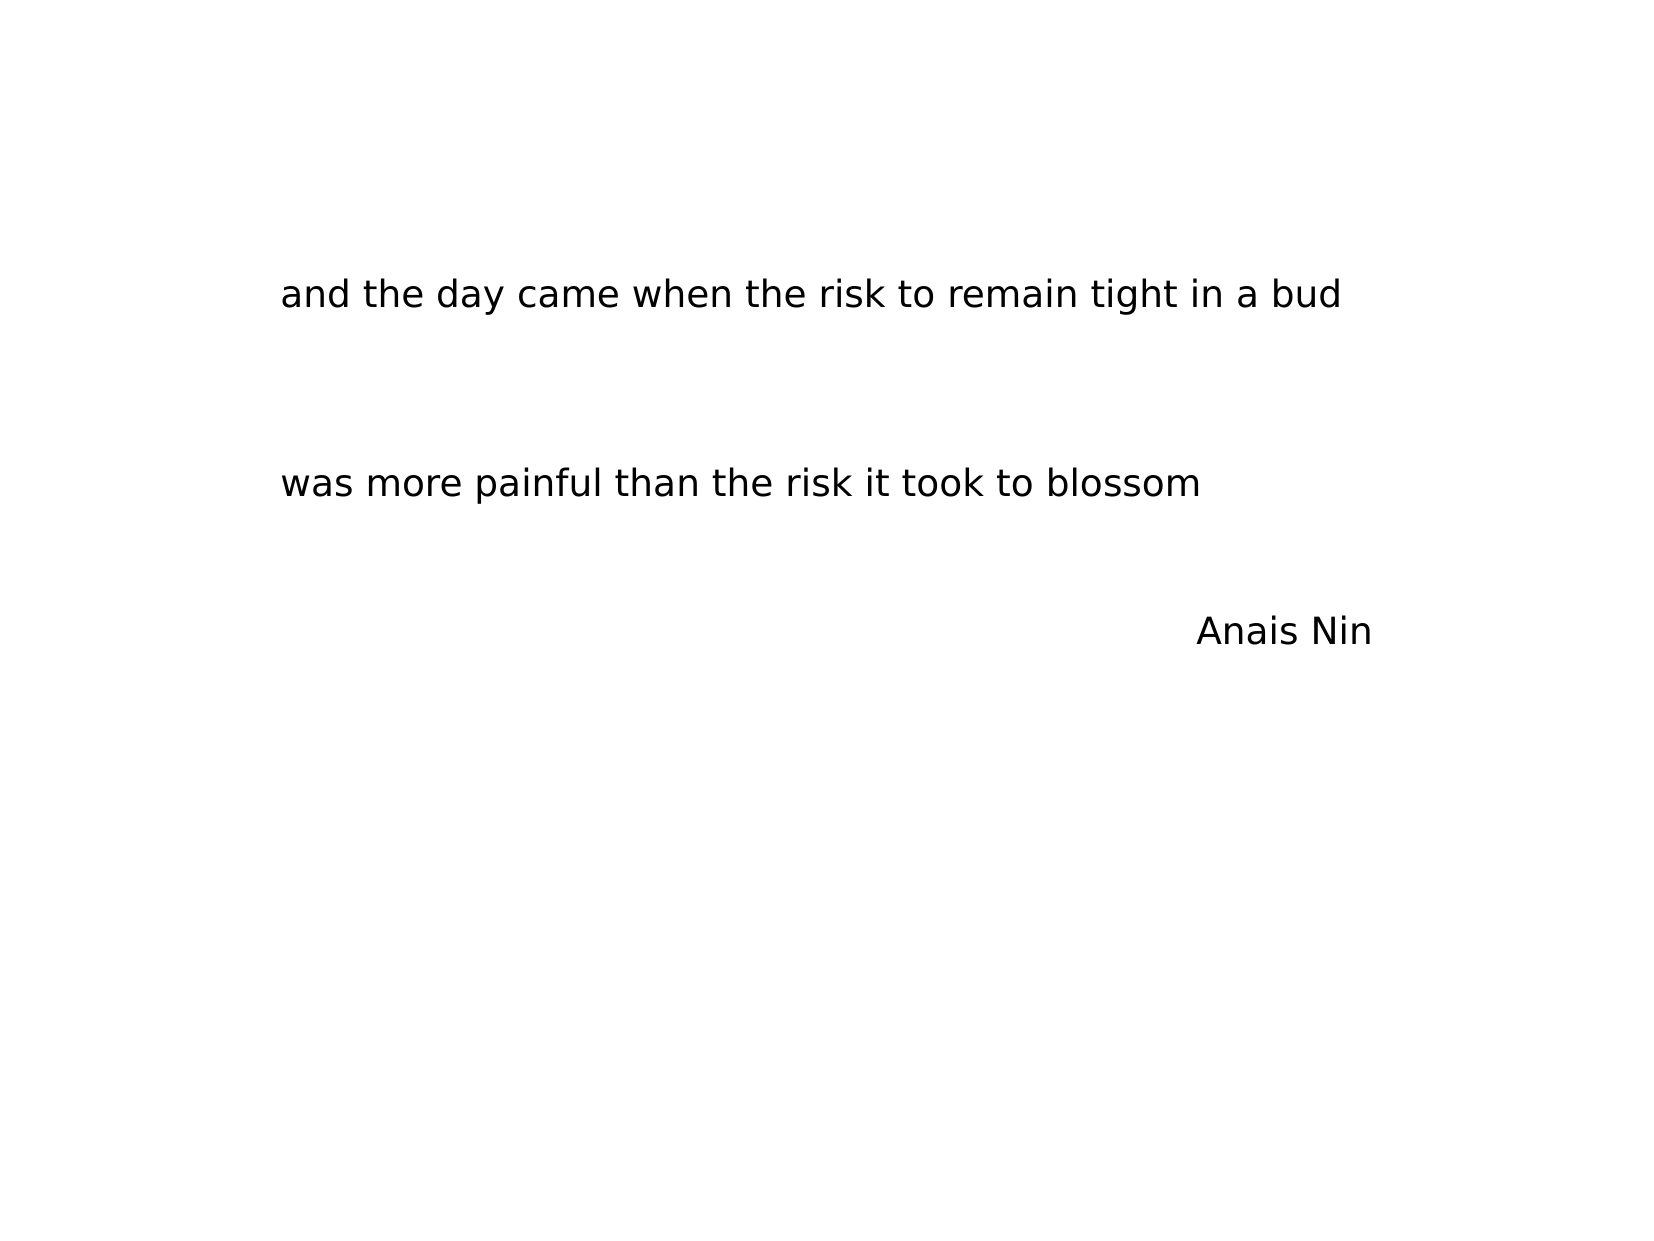

and the day came when the risk to remain tight in a bud
was more painful than the risk it took to blossom
Anais Nin